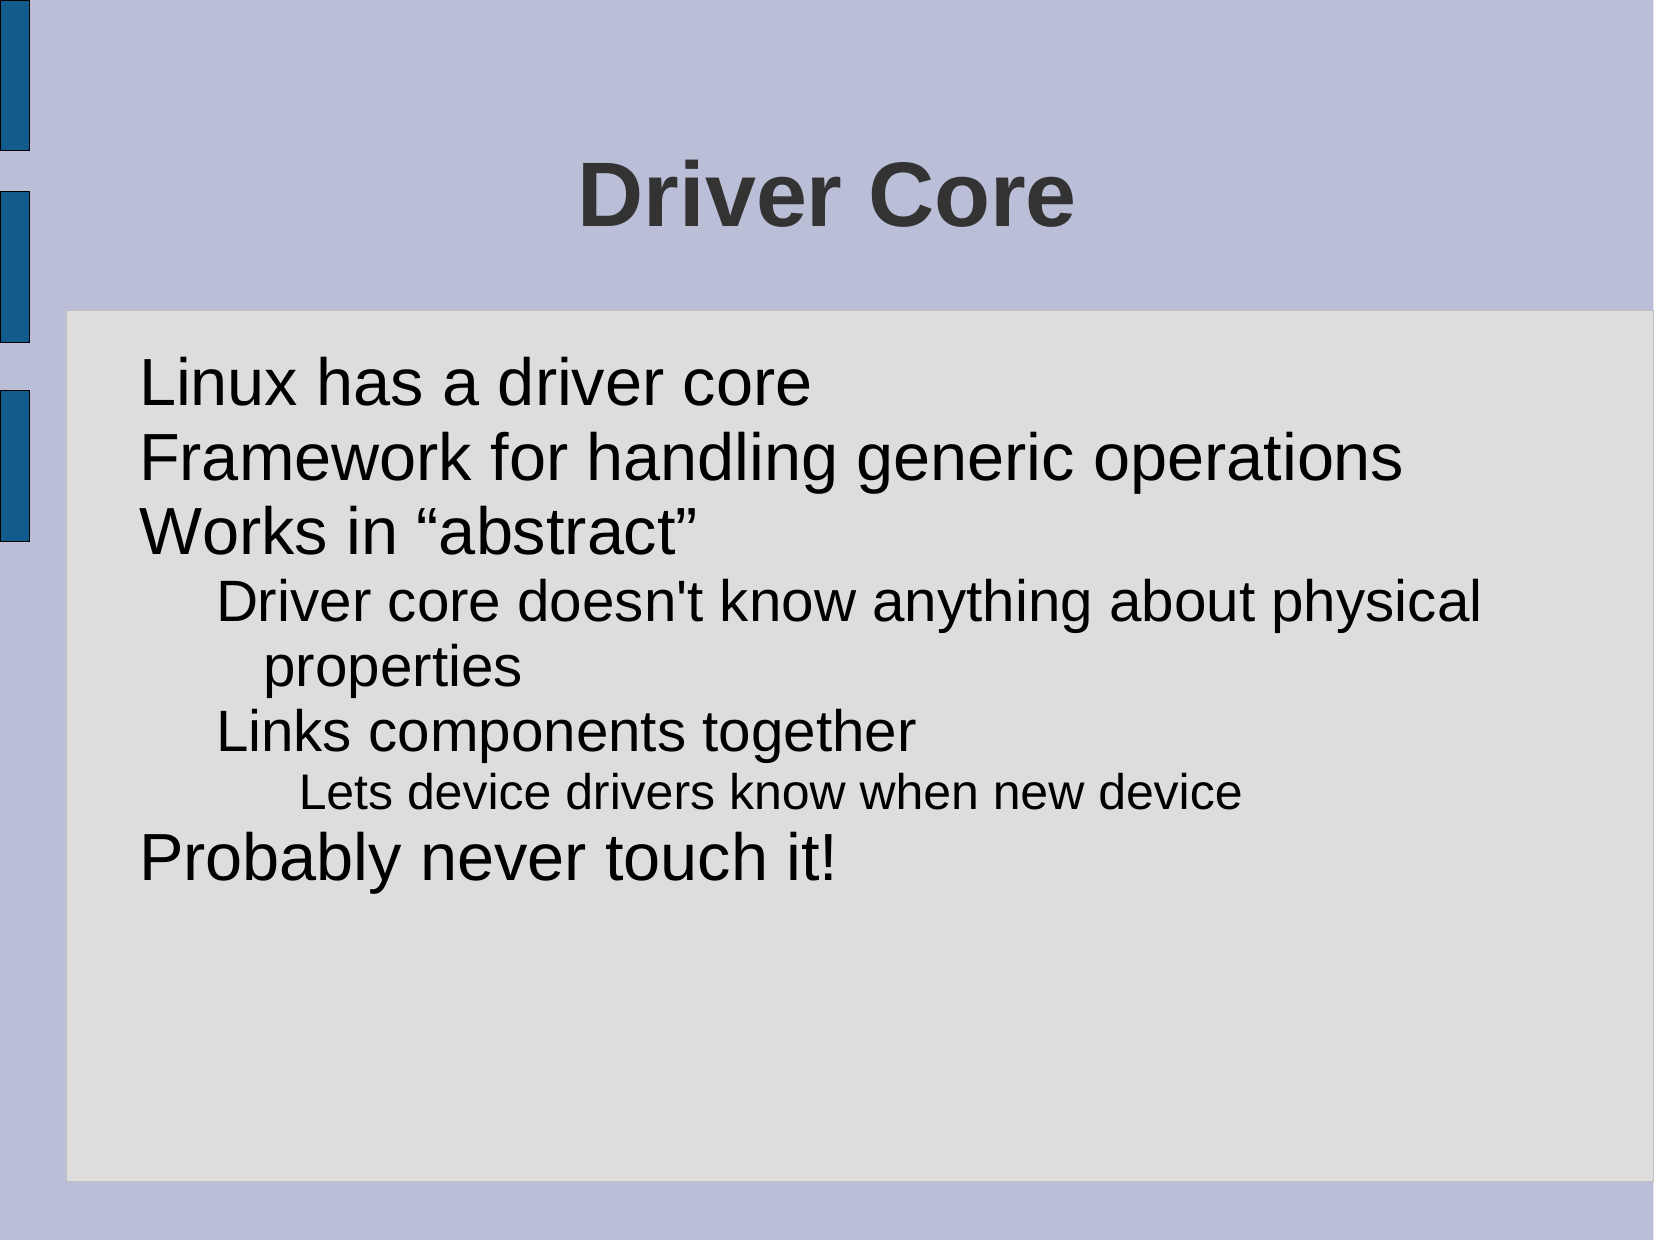

# Driver Core
Linux has a driver core
Framework for handling generic operations
Works in “abstract”
Driver core doesn't know anything about physical properties
Links components together
Lets device drivers know when new device
Probably never touch it!